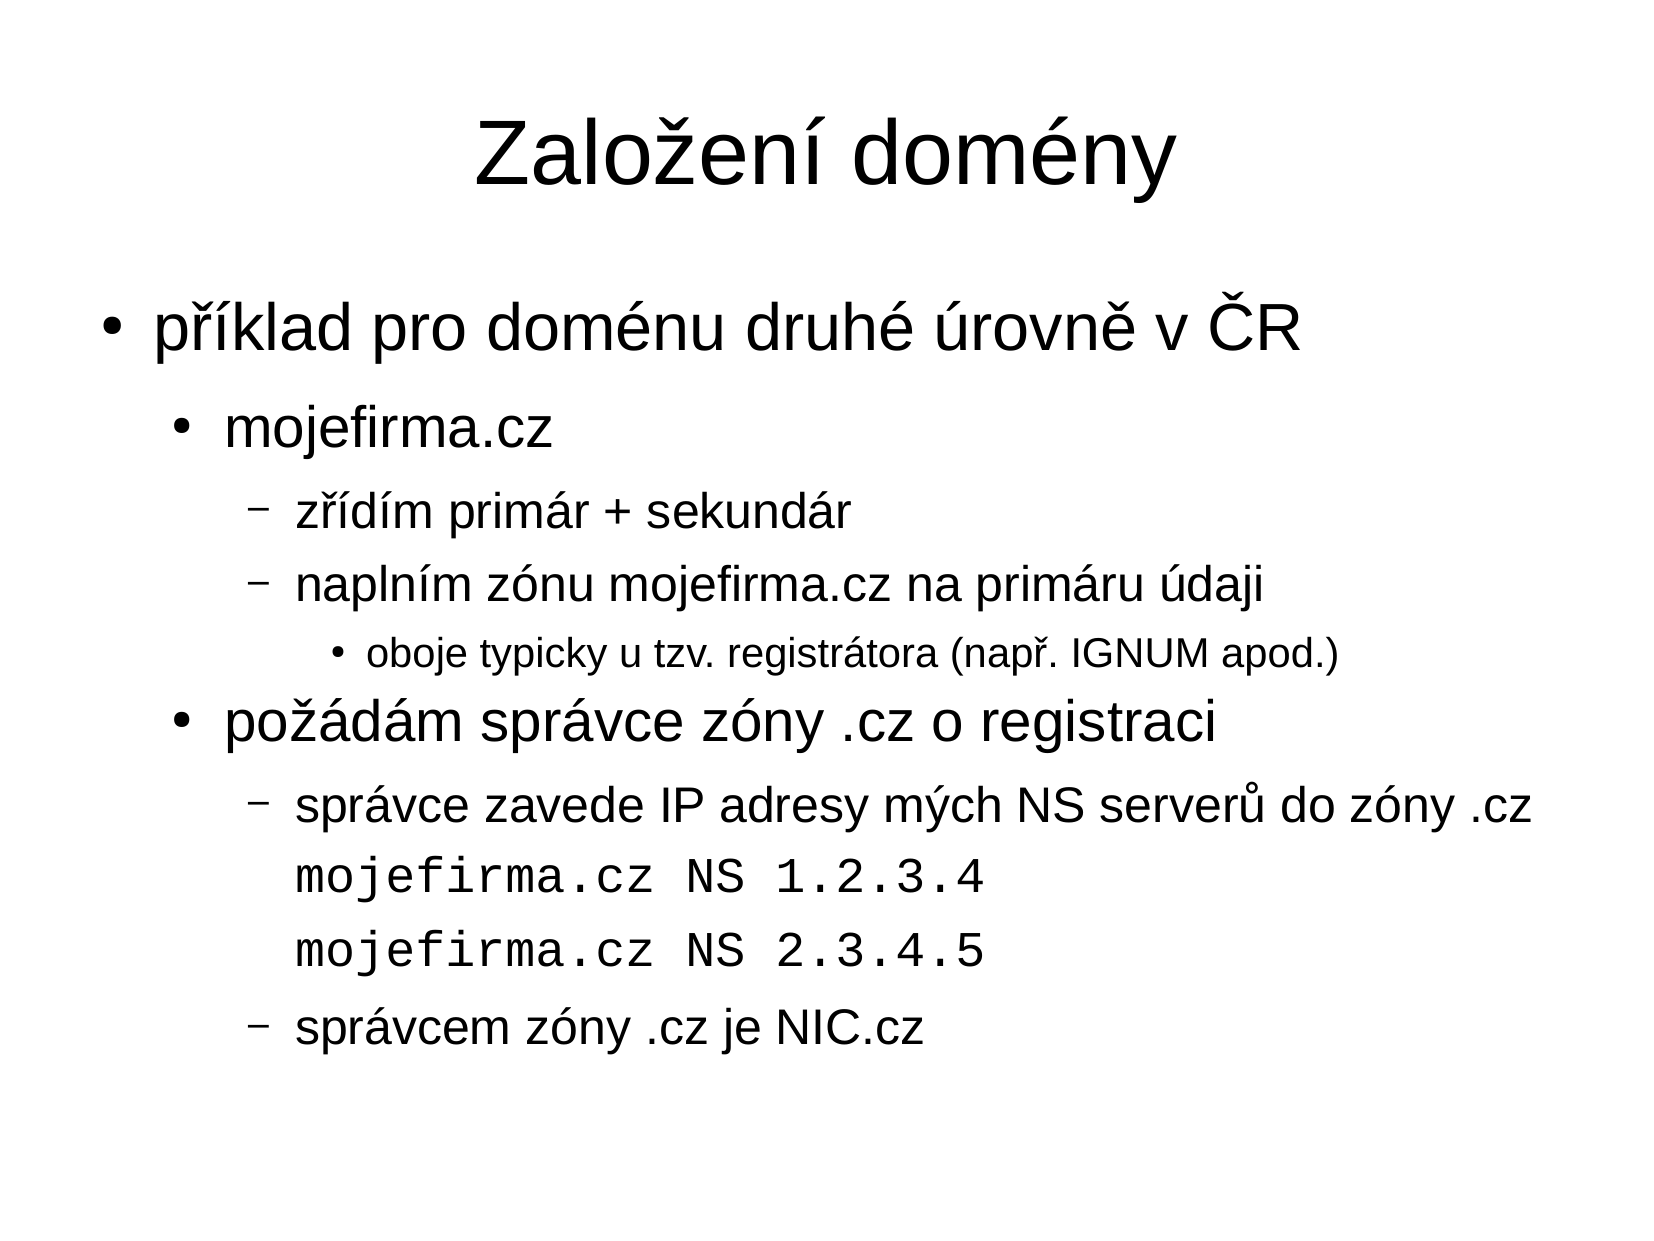

# Založení domény
příklad pro doménu druhé úrovně v ČR
mojefirma.cz
zřídím primár + sekundár
naplním zónu mojefirma.cz na primáru údaji
oboje typicky u tzv. registrátora (např. IGNUM apod.)
požádám správce zóny .cz o registraci
správce zavede IP adresy mých NS serverů do zóny .cz
mojefirma.cz NS 1.2.3.4
mojefirma.cz NS 2.3.4.5
správcem zóny .cz je NIC.cz